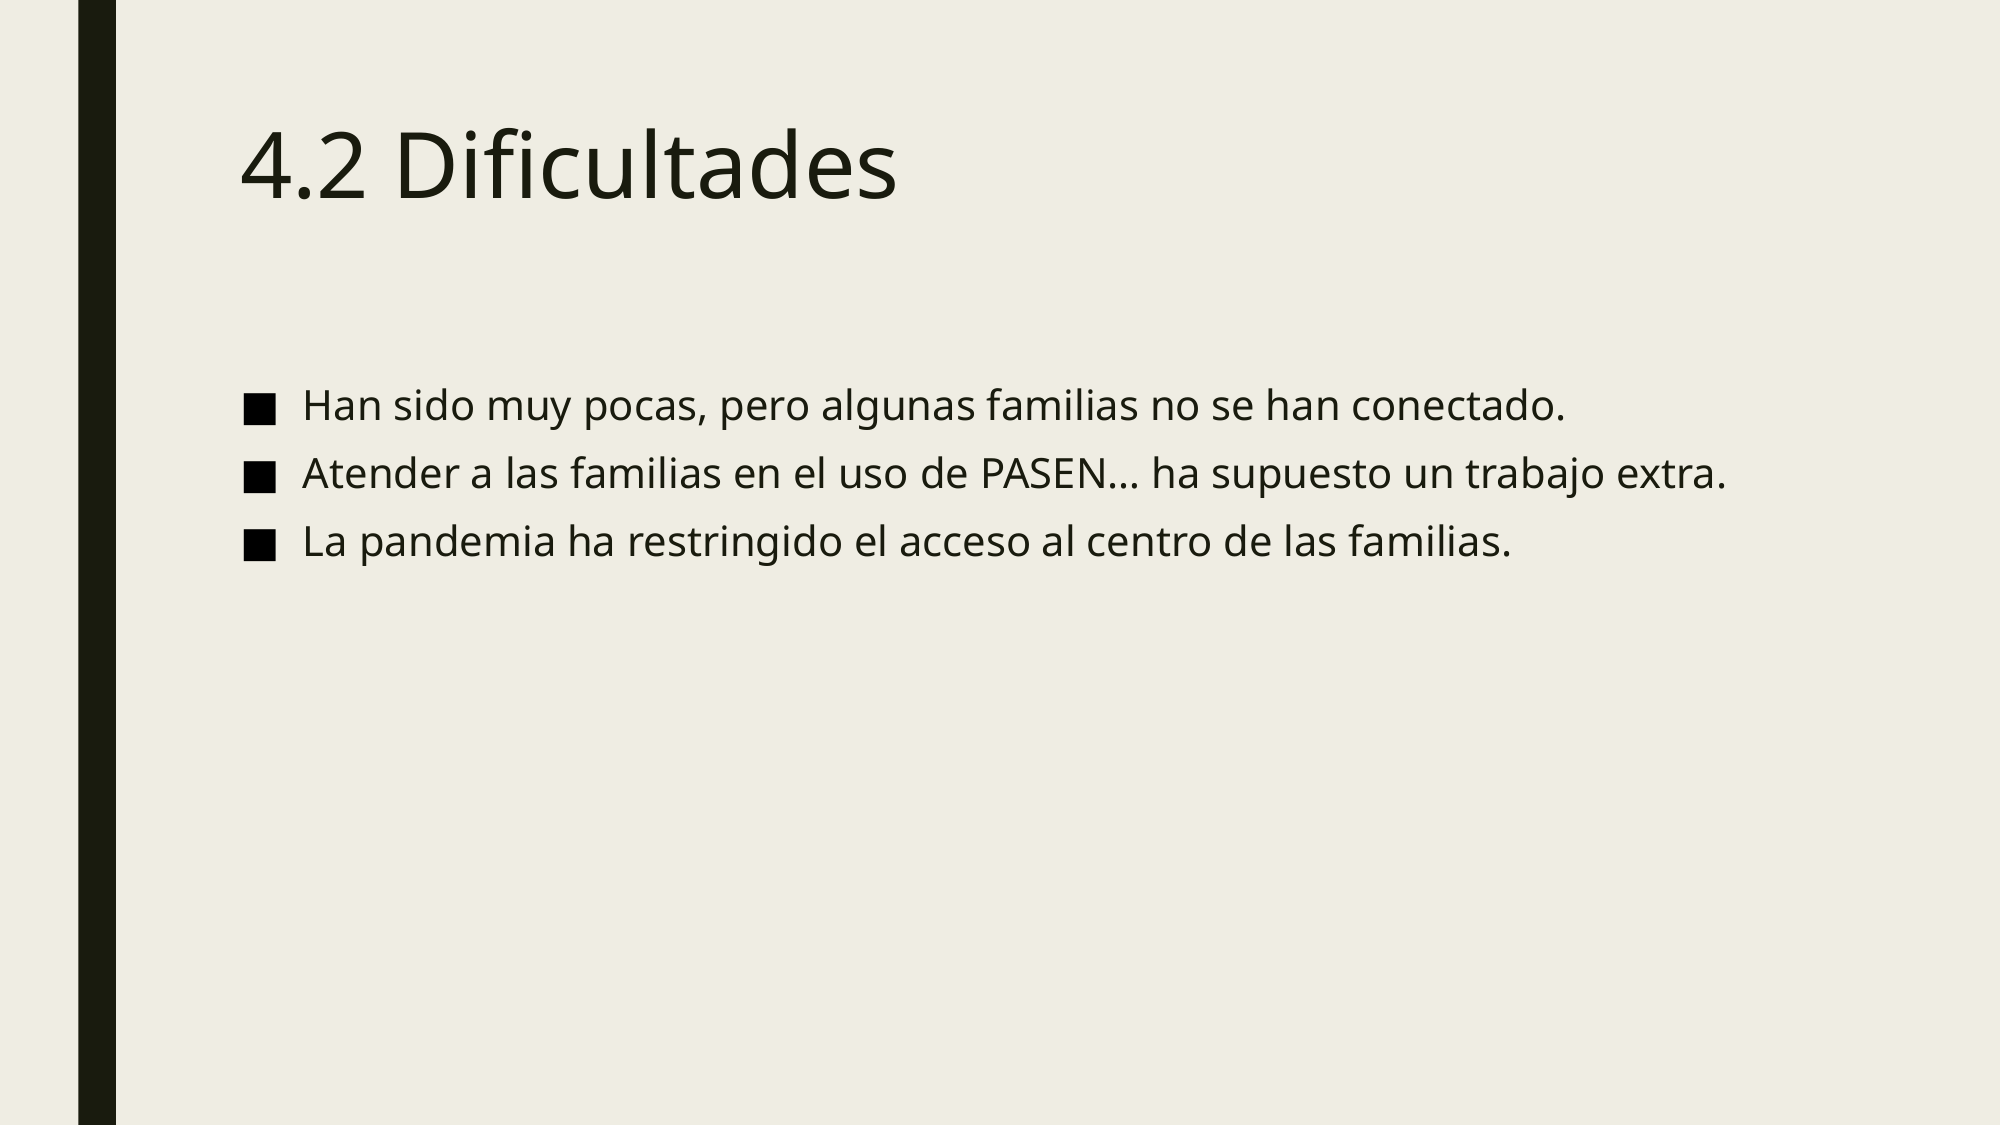

# 4.2 Dificultades
Han sido muy pocas, pero algunas familias no se han conectado.
Atender a las familias en el uso de PASEN… ha supuesto un trabajo extra.
La pandemia ha restringido el acceso al centro de las familias.